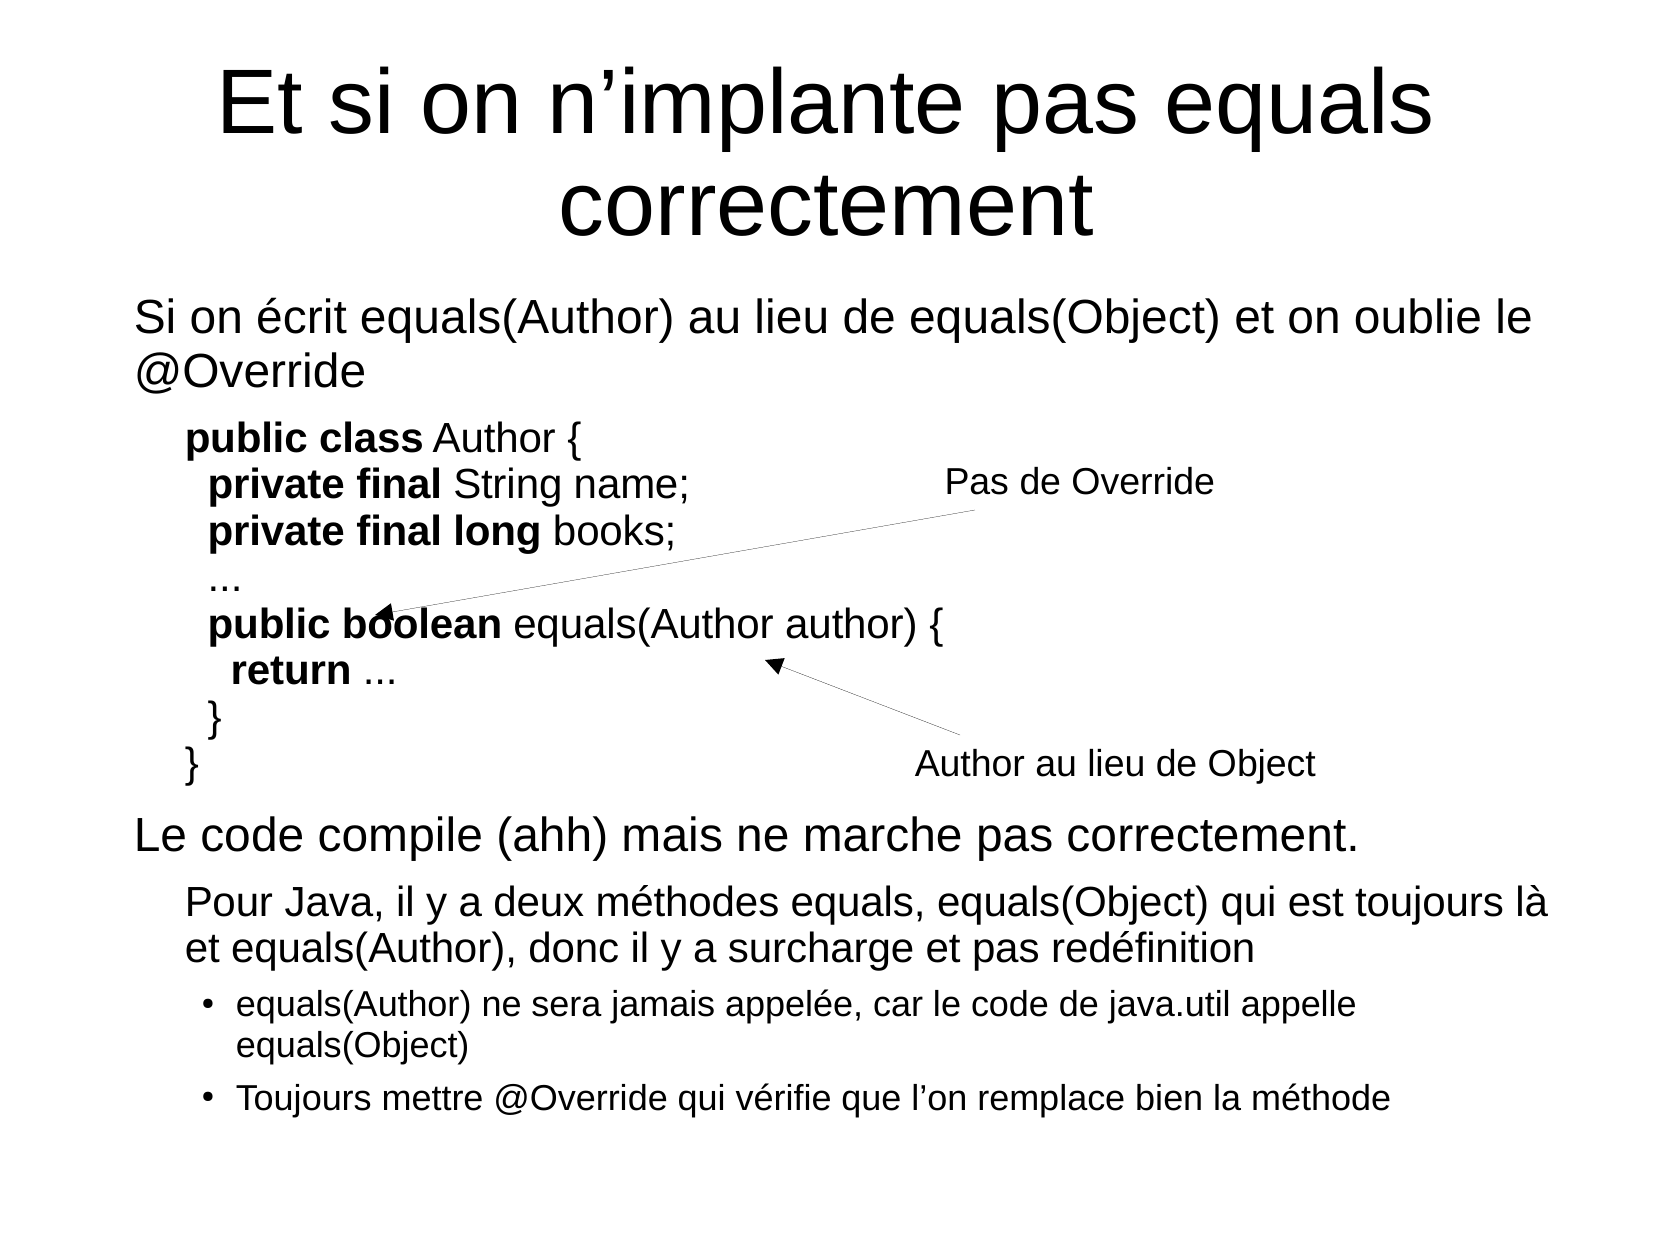

Et si on n’implante pas equals correctement
# Si on écrit equals(Author) au lieu de equals(Object) et on oublie le @Override
public class Author {
 private final String name;
 private final long books;
 ...
 public boolean equals(Author author) {
 return ...
 }
}
Le code compile (ahh) mais ne marche pas correctement.
Pour Java, il y a deux méthodes equals, equals(Object) qui est toujours là et equals(Author), donc il y a surcharge et pas redéfinition
equals(Author) ne sera jamais appelée, car le code de java.util appelle equals(Object)
Toujours mettre @Override qui vérifie que l’on remplace bien la méthode
Pas de Override
Author au lieu de Object